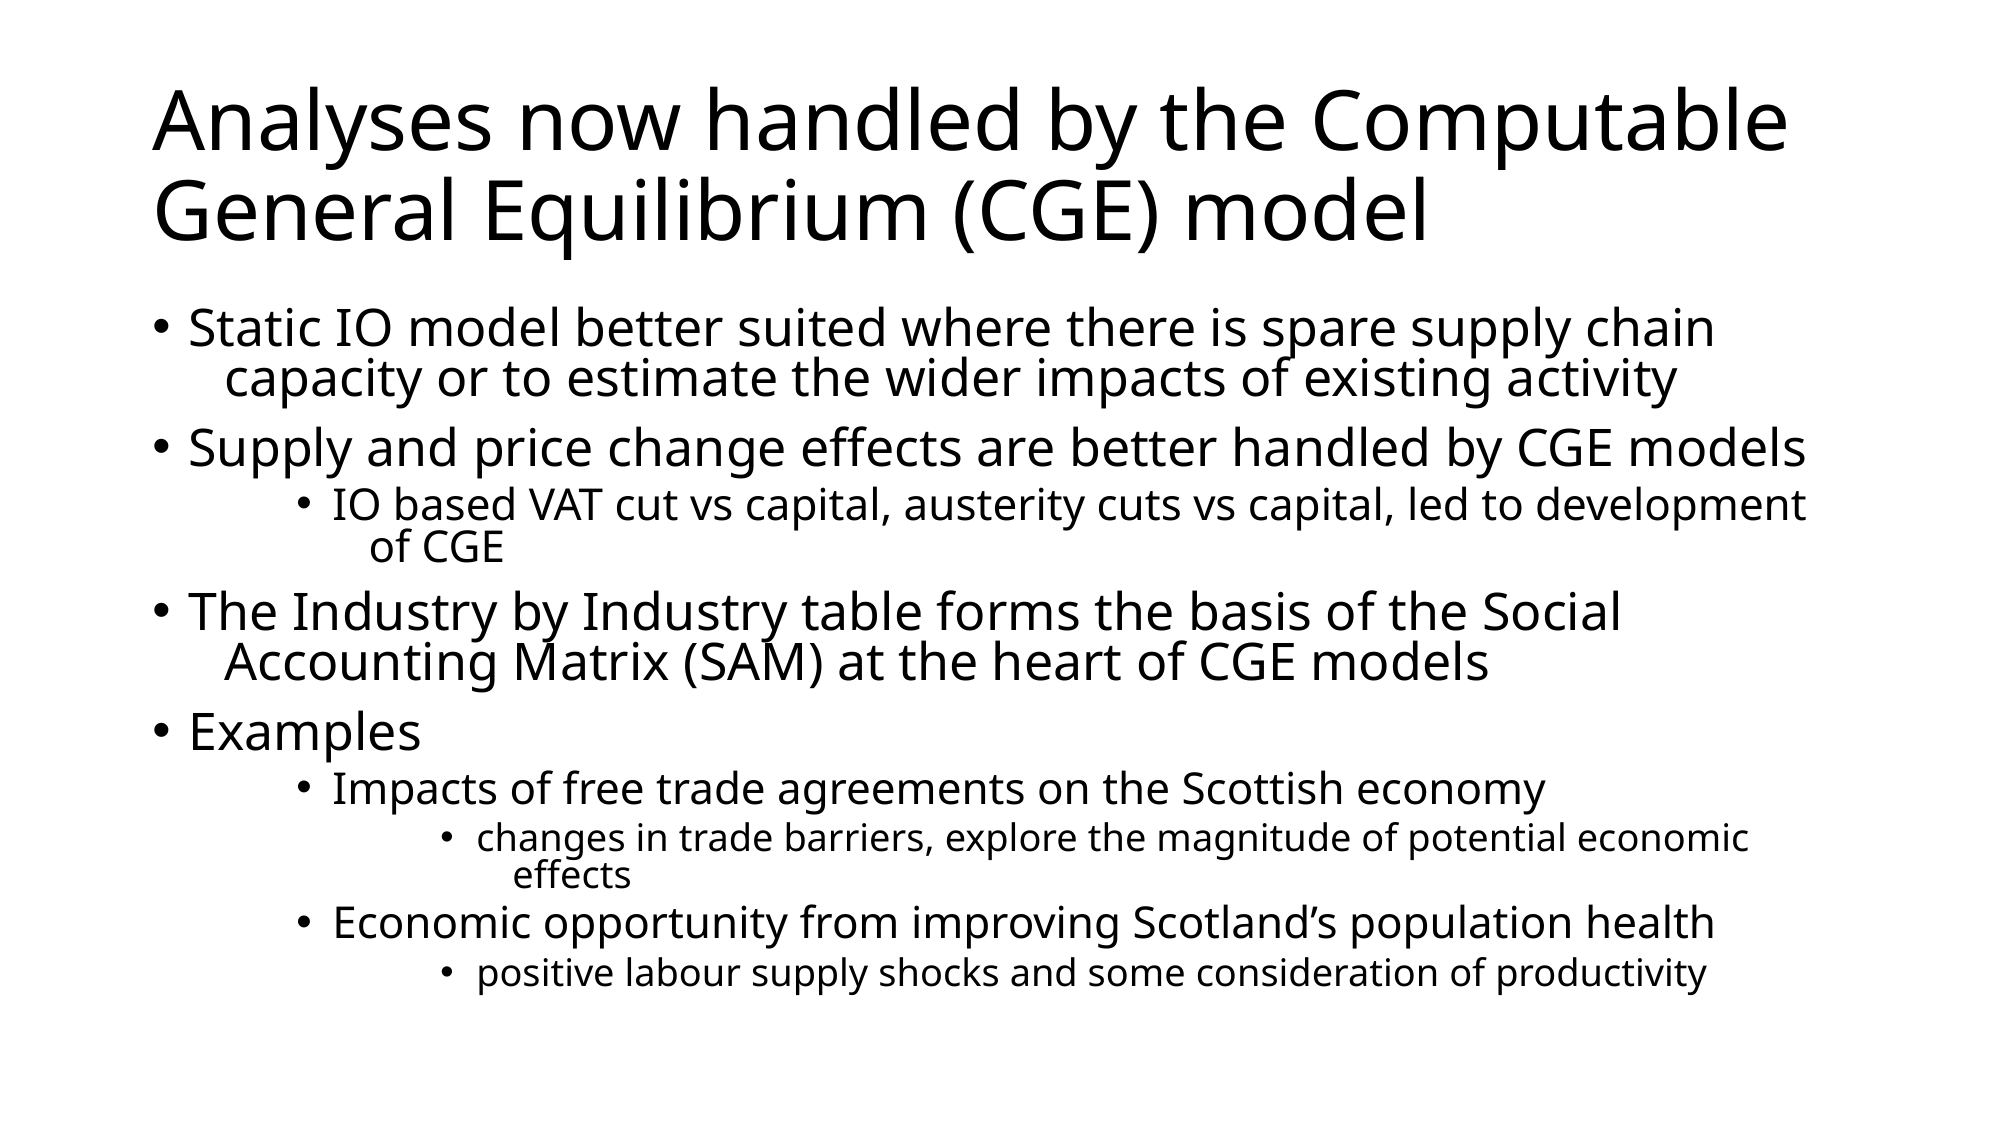

# Analyses now handled by the Computable General Equilibrium (CGE) model
Static IO model better suited where there is spare supply chain capacity or to estimate the wider impacts of existing activity
Supply and price change effects are better handled by CGE models
IO based VAT cut vs capital, austerity cuts vs capital, led to development of CGE
The Industry by Industry table forms the basis of the Social Accounting Matrix (SAM) at the heart of CGE models
Examples
Impacts of free trade agreements on the Scottish economy
changes in trade barriers, explore the magnitude of potential economic effects
Economic opportunity from improving Scotland’s population health
positive labour supply shocks and some consideration of productivity